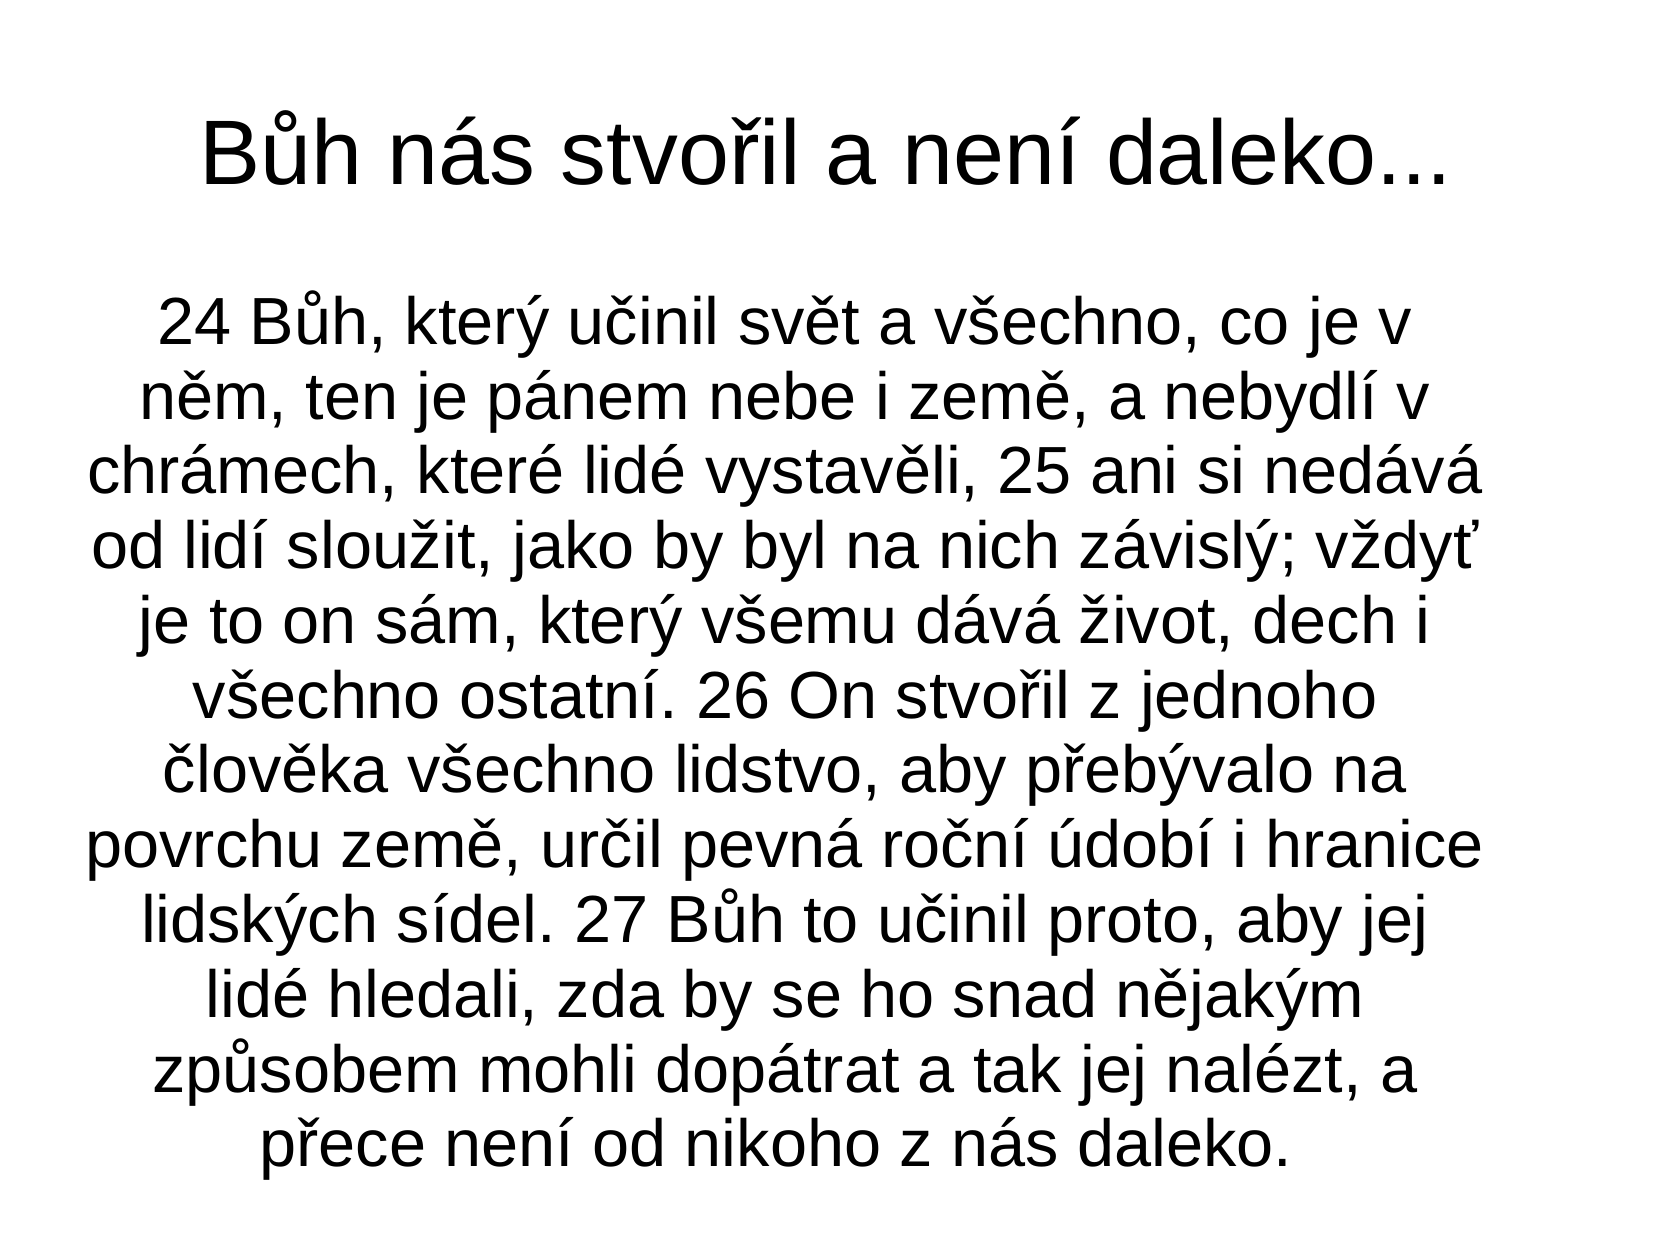

# Bůh nás stvořil a není daleko...
24 Bůh, který učinil svět a všechno, co je v něm, ten je pánem nebe i země, a nebydlí v chrámech, které lidé vystavěli, 25 ani si nedává od lidí sloužit, jako by byl na nich závislý; vždyť je to on sám, který všemu dává život, dech i všechno ostatní. 26 On stvořil z jednoho člověka všechno lidstvo, aby přebývalo na povrchu země, určil pevná roční údobí i hranice lidských sídel. 27 Bůh to učinil proto, aby jej lidé hledali, zda by se ho snad nějakým způsobem mohli dopátrat a tak jej nalézt, a přece není od nikoho z nás daleko.